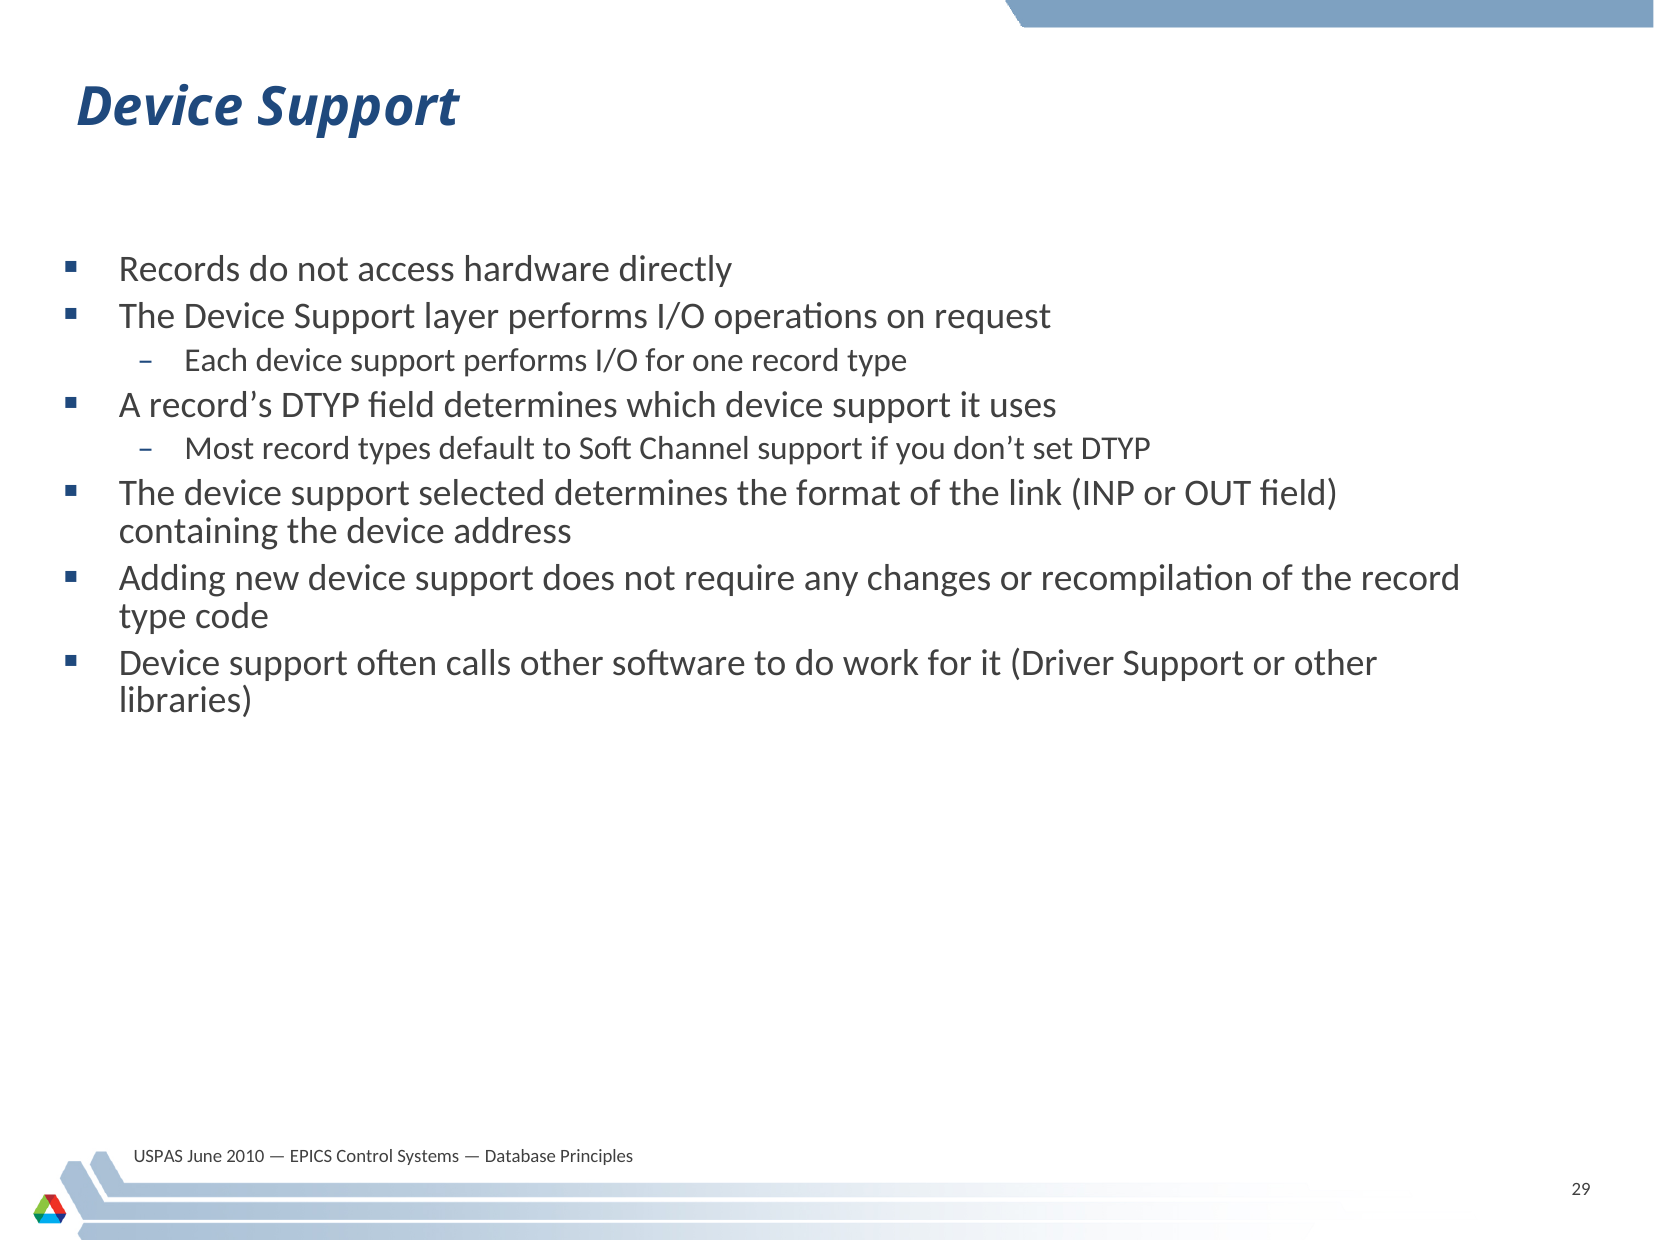

# Device Support
Records do not access hardware directly
The Device Support layer performs I/O operations on request
Each device support performs I/O for one record type
A record’s DTYP field determines which device support it uses
Most record types default to Soft Channel support if you don’t set DTYP
The device support selected determines the format of the link (INP or OUT field) containing the device address
Adding new device support does not require any changes or recompilation of the record type code
Device support often calls other software to do work for it (Driver Support or other libraries)
USPAS June 2010 — EPICS Control Systems — Database Principles
29